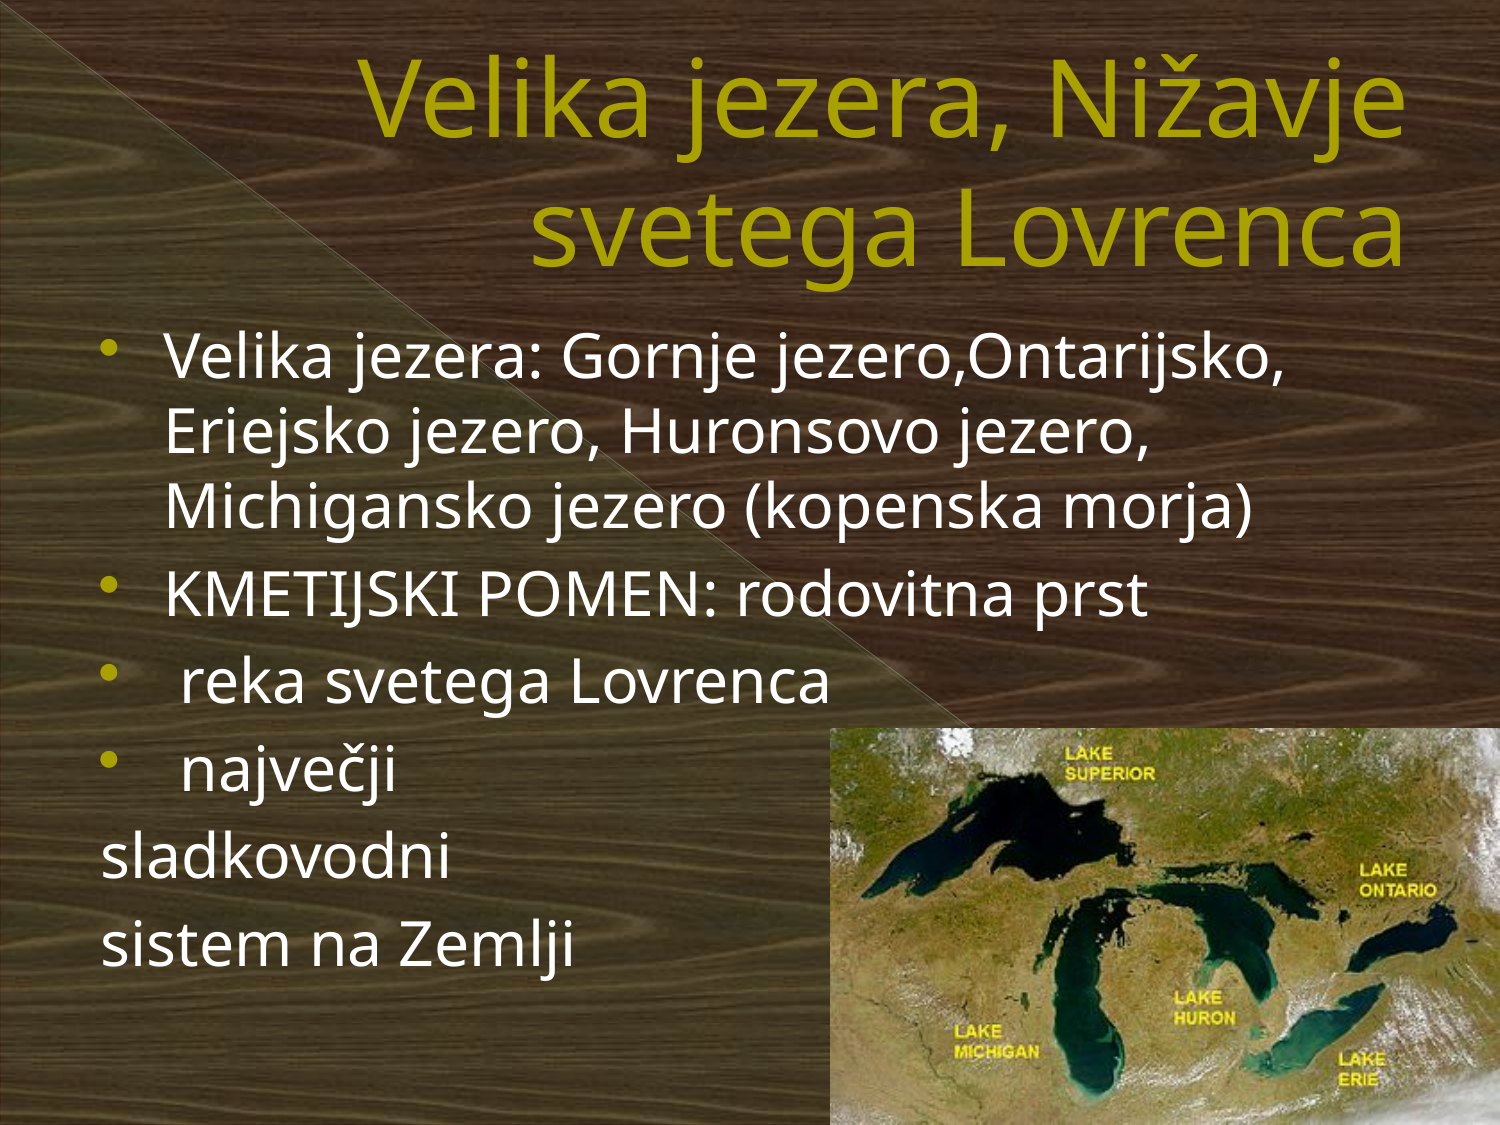

# Velika jezera, Nižavje svetega Lovrenca
Velika jezera: Gornje jezero,Ontarijsko, Eriejsko jezero, Huronsovo jezero, Michigansko jezero (kopenska morja)
KMETIJSKI POMEN: rodovitna prst
 reka svetega Lovrenca
 največji
sladkovodni
sistem na Zemlji